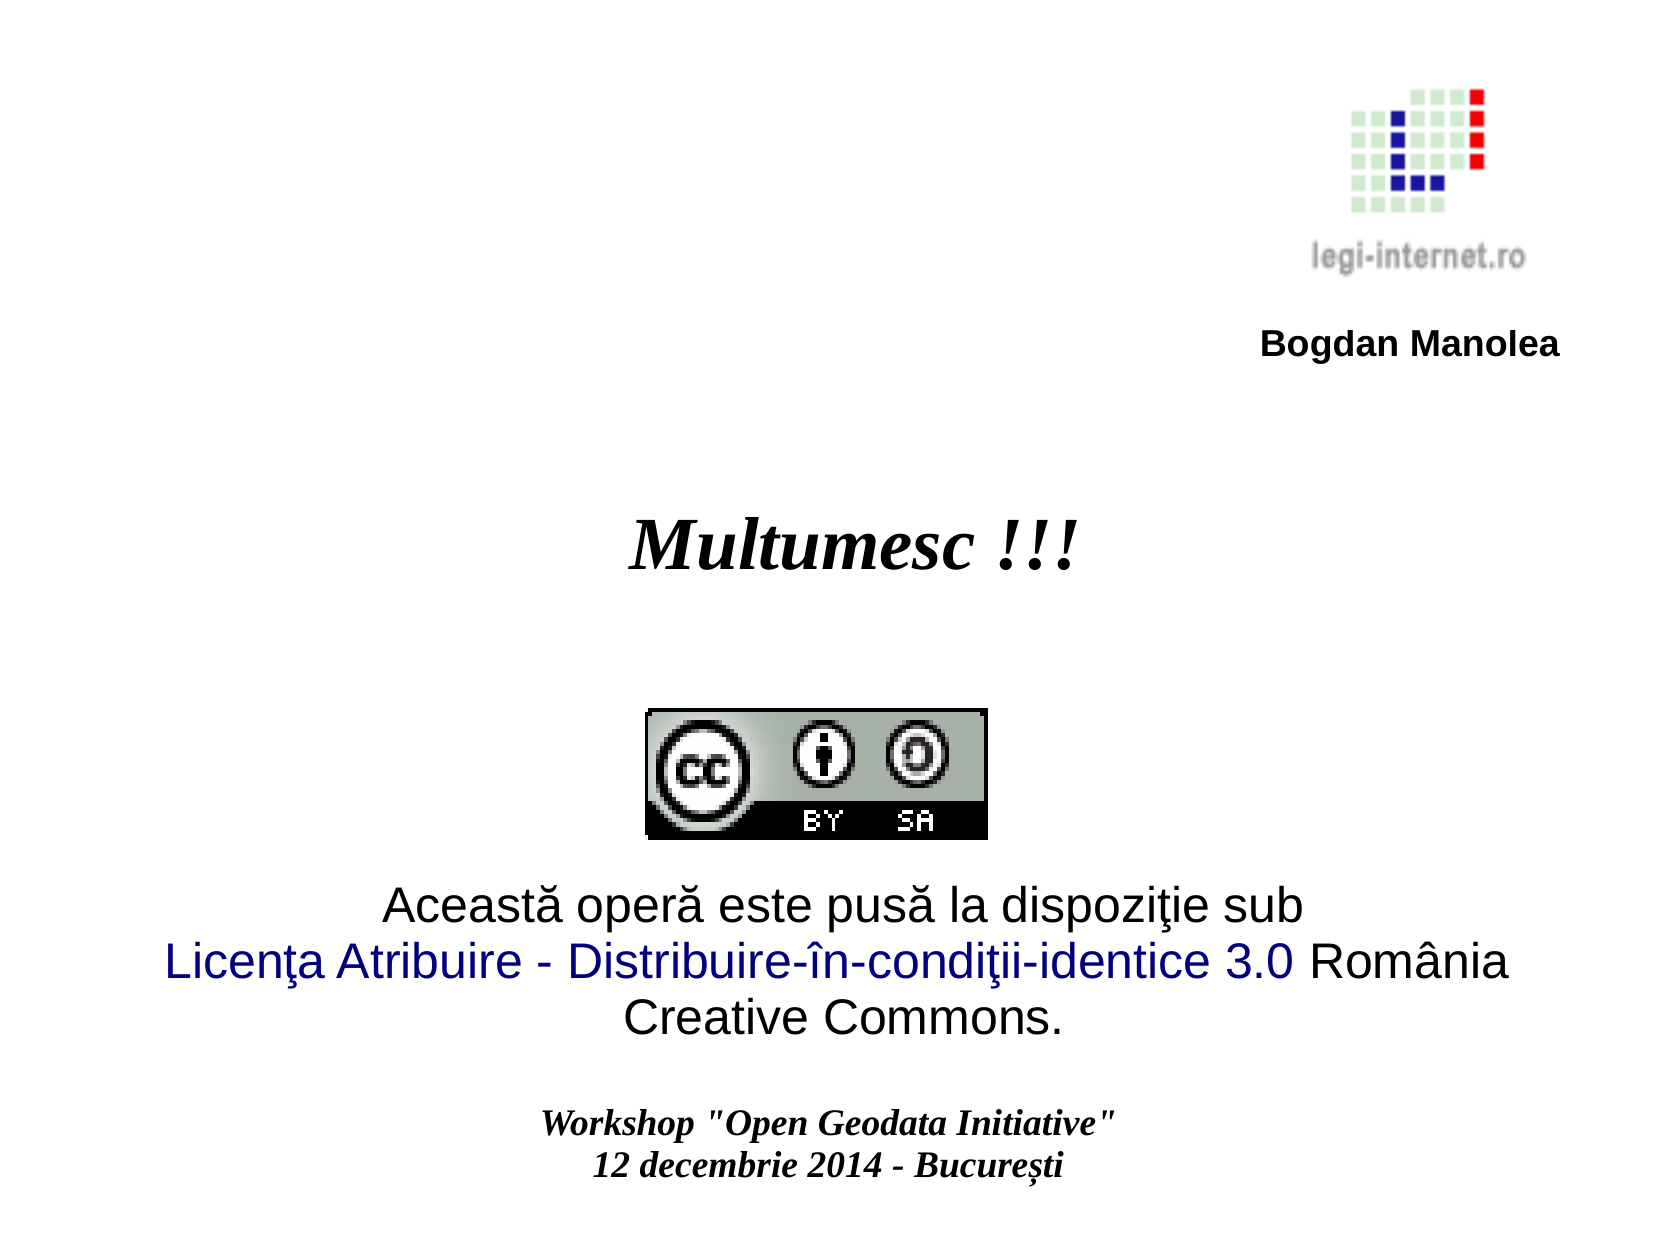

Bogdan Manolea
Multumesc !!!
Această operă este pusă la dispoziţie sub
Licenţa Atribuire - Distribuire-în-condiţii-identice 3.0 România
Creative Commons.
Workshop "Open Geodata Initiative"
12 decembrie 2014 - București